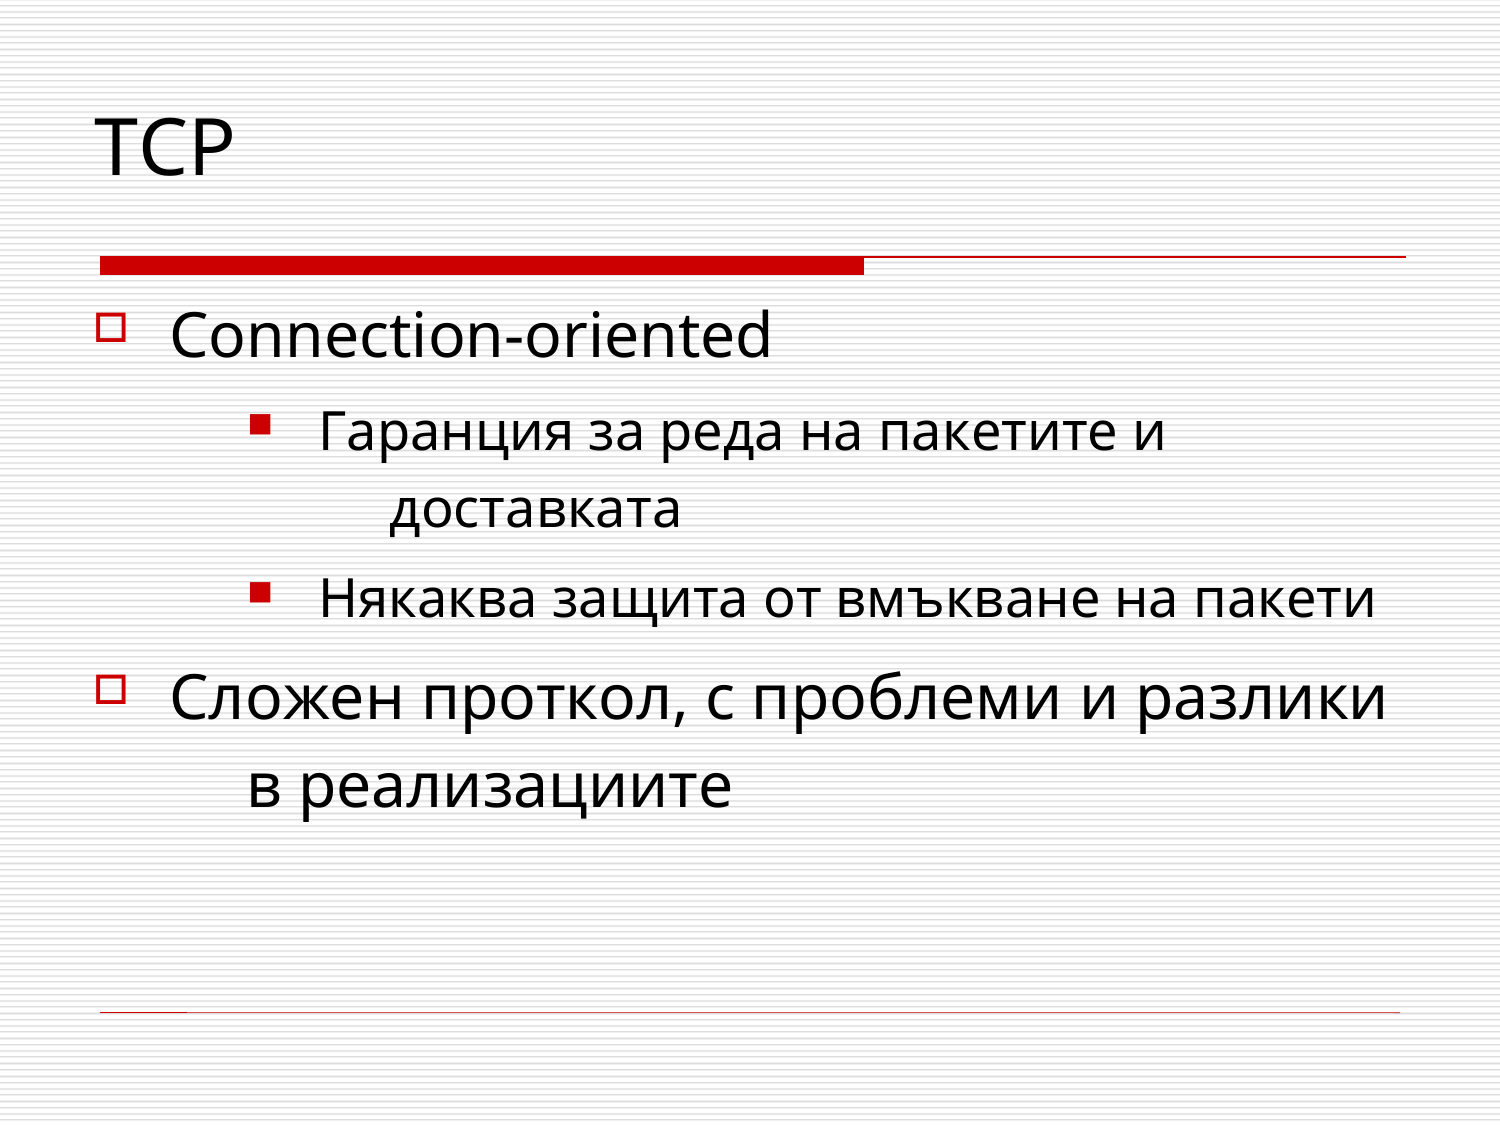

# TCP
Connection-oriented
Гаранция за реда на пакетите и доставката
Някаква защита от вмъкване на пакети
Сложен проткол, с проблеми и разлики в реализациите